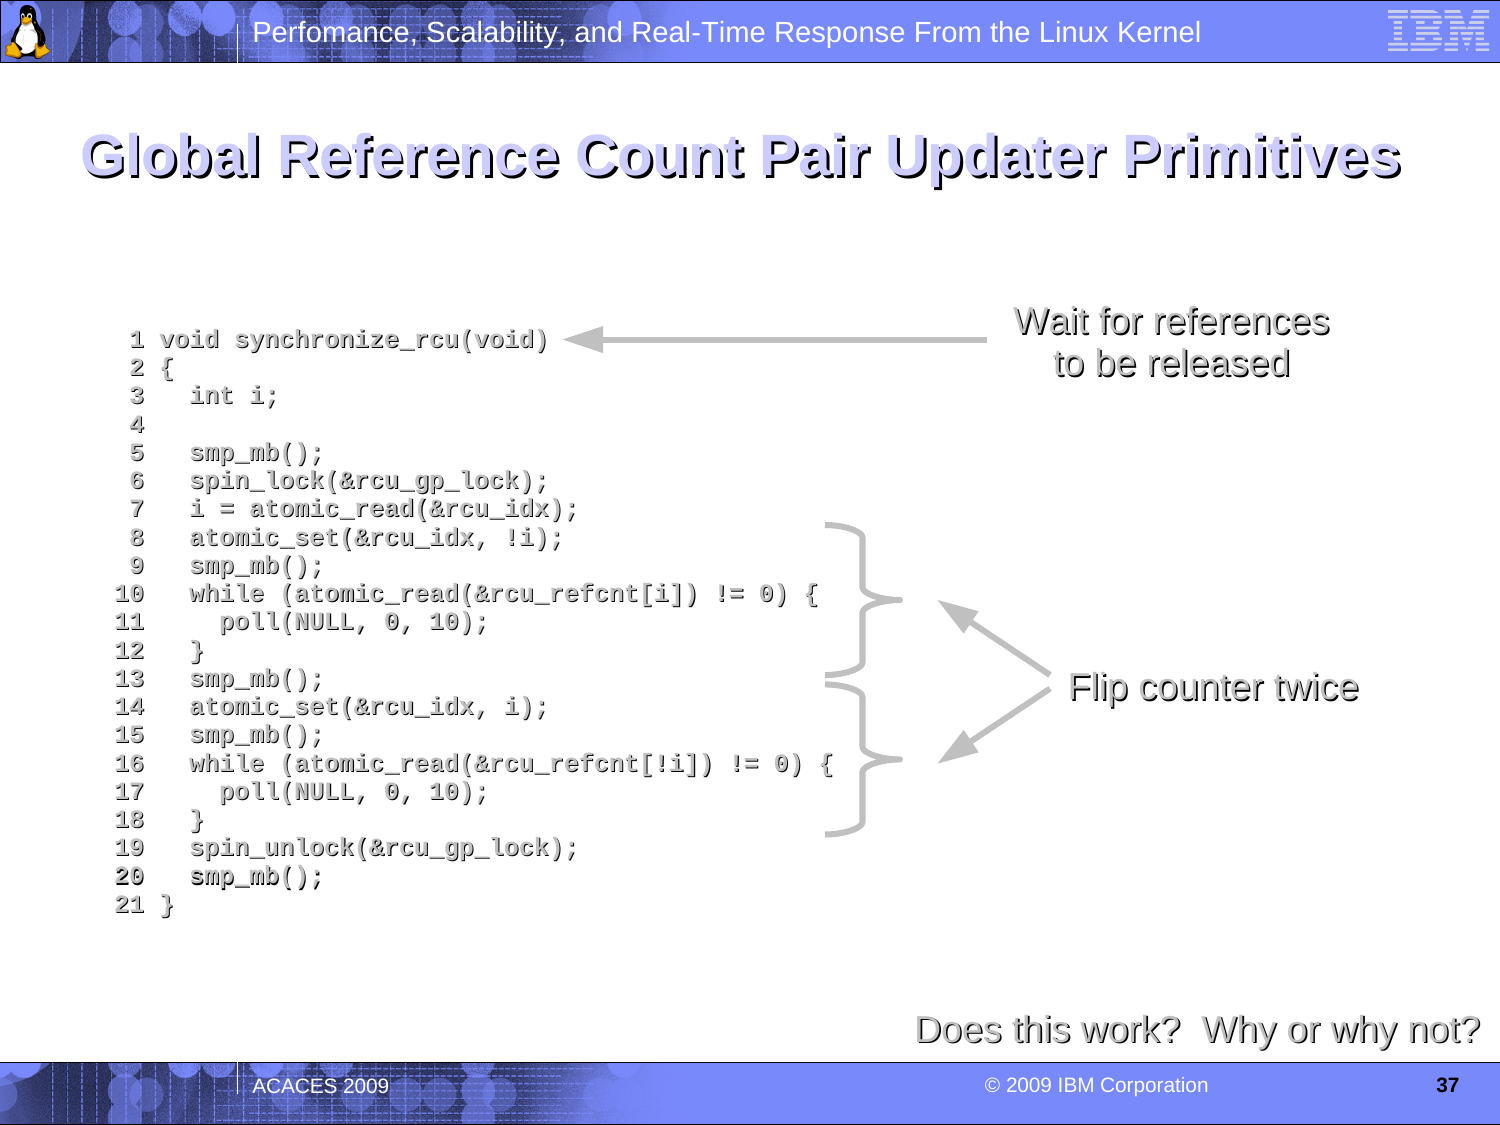

# Global Reference Count Pair Updater Primitives
Wait for references
to be released
 1 void synchronize_rcu(void)
 2 {
 3 int i;
 4
 5 smp_mb();
 6 spin_lock(&rcu_gp_lock);
 7 i = atomic_read(&rcu_idx);
 8 atomic_set(&rcu_idx, !i);
 9 smp_mb();
 10 while (atomic_read(&rcu_refcnt[i]) != 0) {
 11 poll(NULL, 0, 10);
 12 }
 13 smp_mb();
 14 atomic_set(&rcu_idx, i);
 15 smp_mb();
 16 while (atomic_read(&rcu_refcnt[!i]) != 0) {
 17 poll(NULL, 0, 10);
 18 }
 19 spin_unlock(&rcu_gp_lock);
 20 smp_mb();
 21 }
Flip counter twice
Does this work? Why or why not?
37